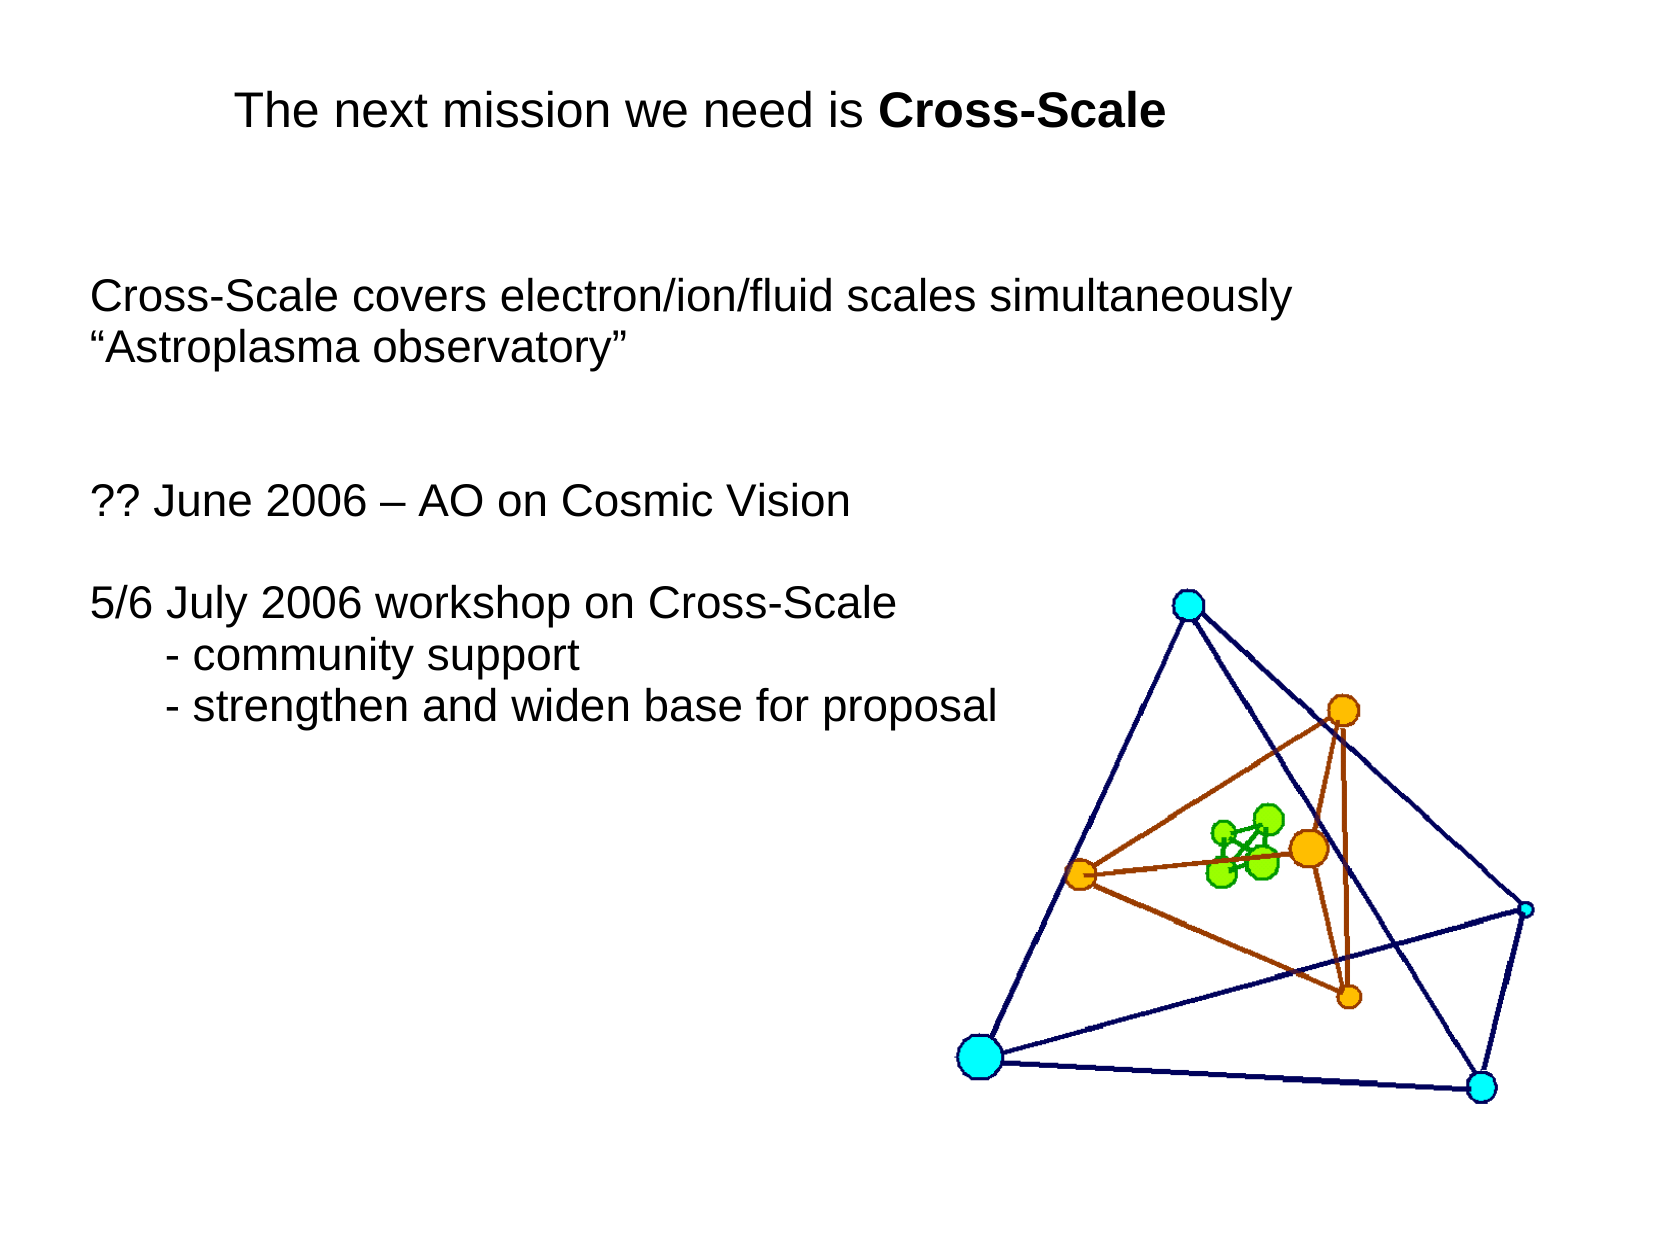

The next mission we need is Cross-Scale
Cross-Scale covers electron/ion/fluid scales simultaneously
“Astroplasma observatory”
?? June 2006 – AO on Cosmic Vision
5/6 July 2006 workshop on Cross-Scale
	- community support
	- strengthen and widen base for proposal